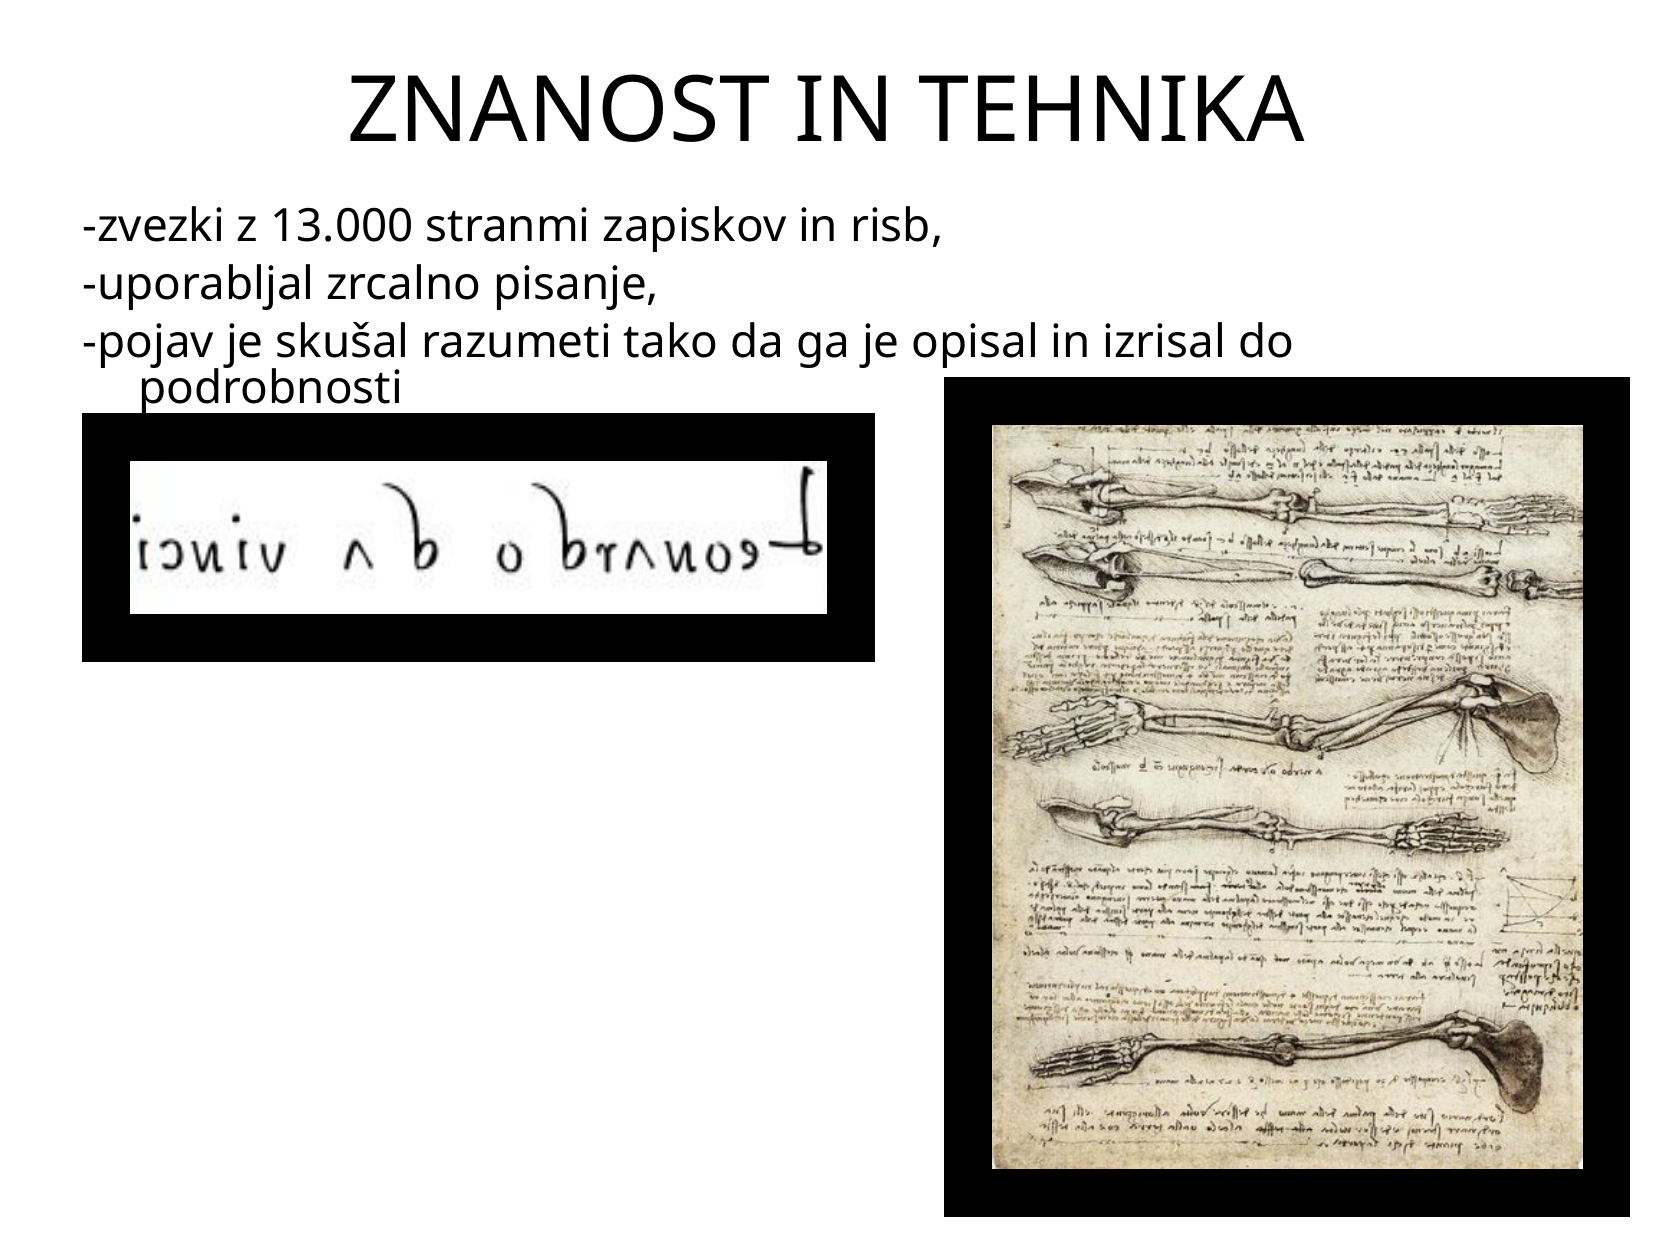

# ZNANOST IN TEHNIKA
-zvezki z 13.000 stranmi zapiskov in risb,
-uporabljal zrcalno pisanje,
-pojav je skušal razumeti tako da ga je opisal in izrisal do podrobnosti